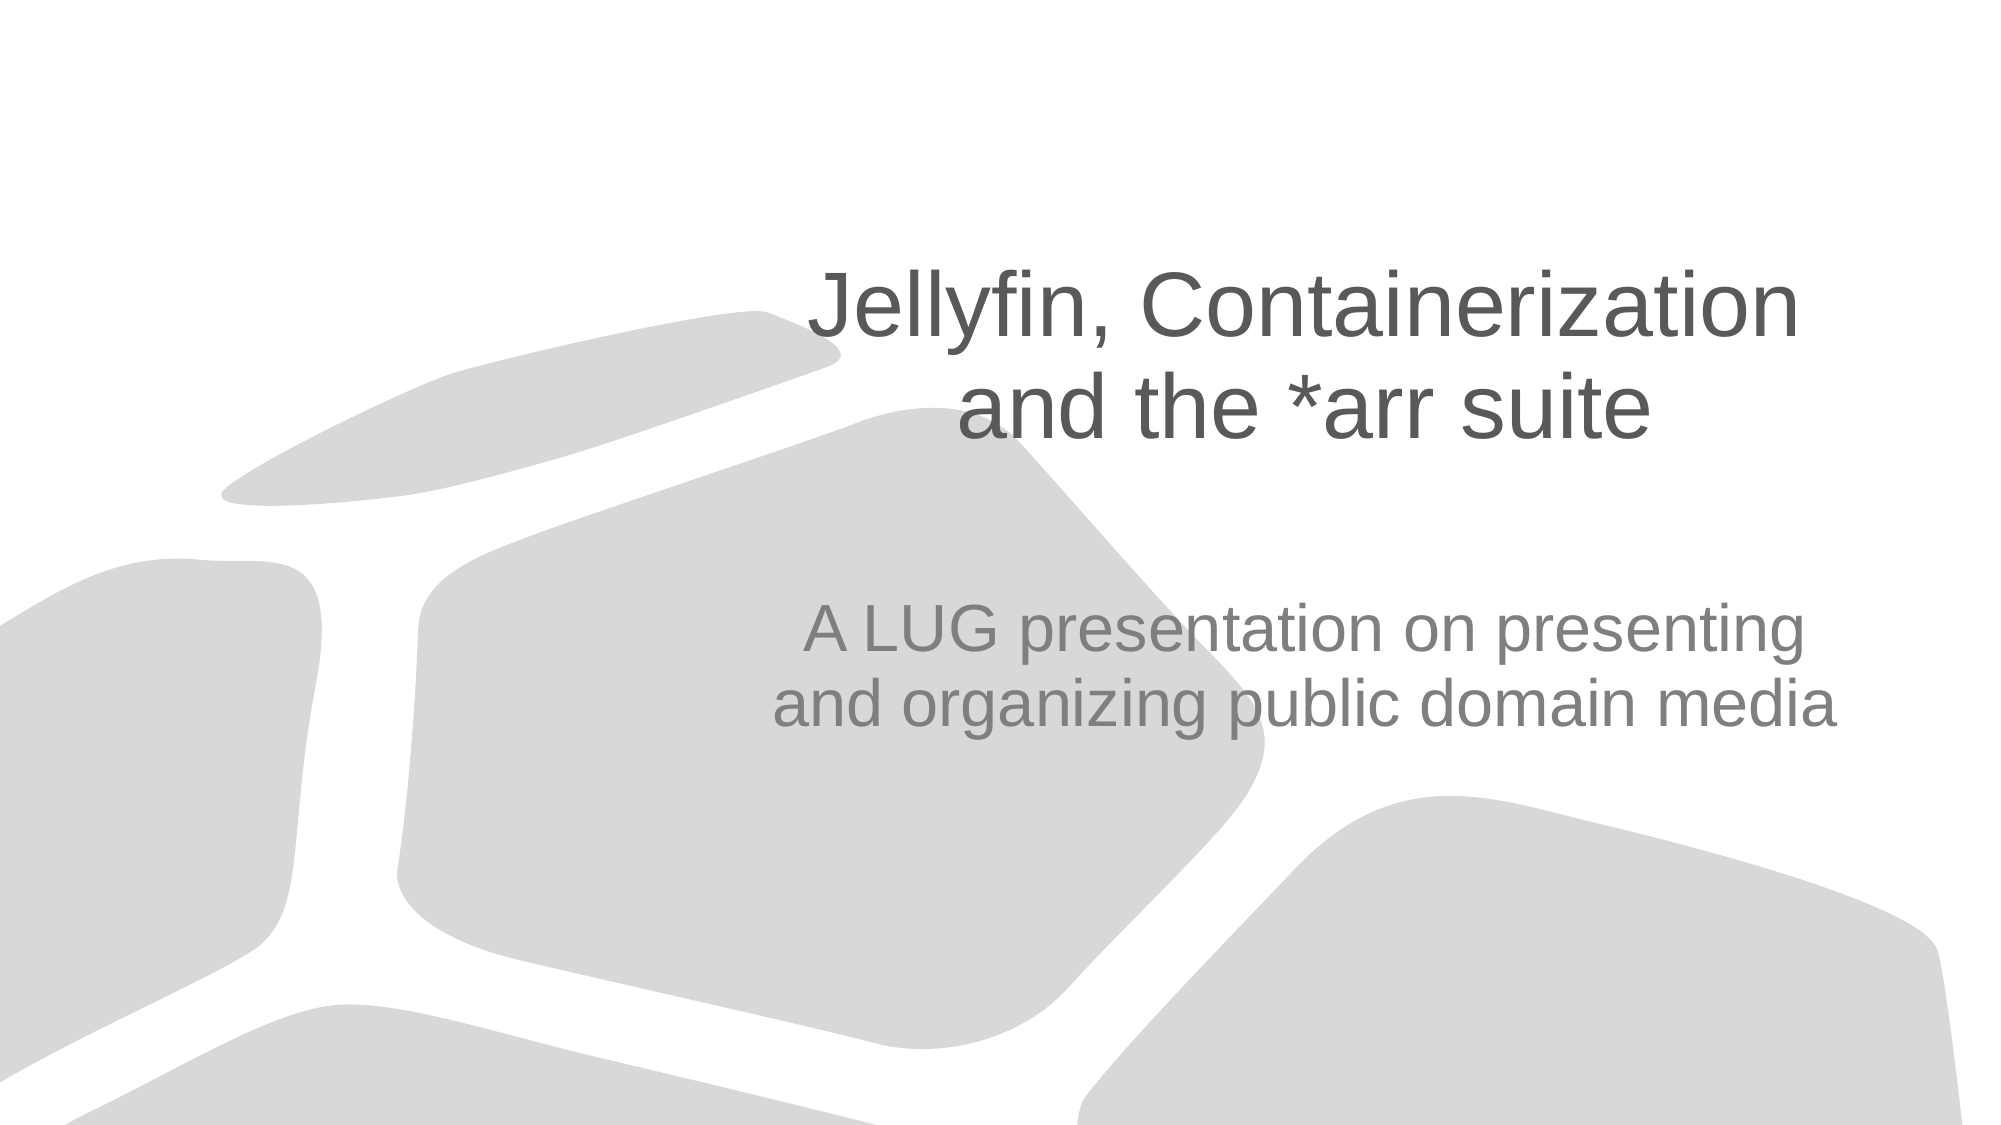

# Jellyfin, Containerization and the *arr suite
A LUG presentation on presenting and organizing public domain media